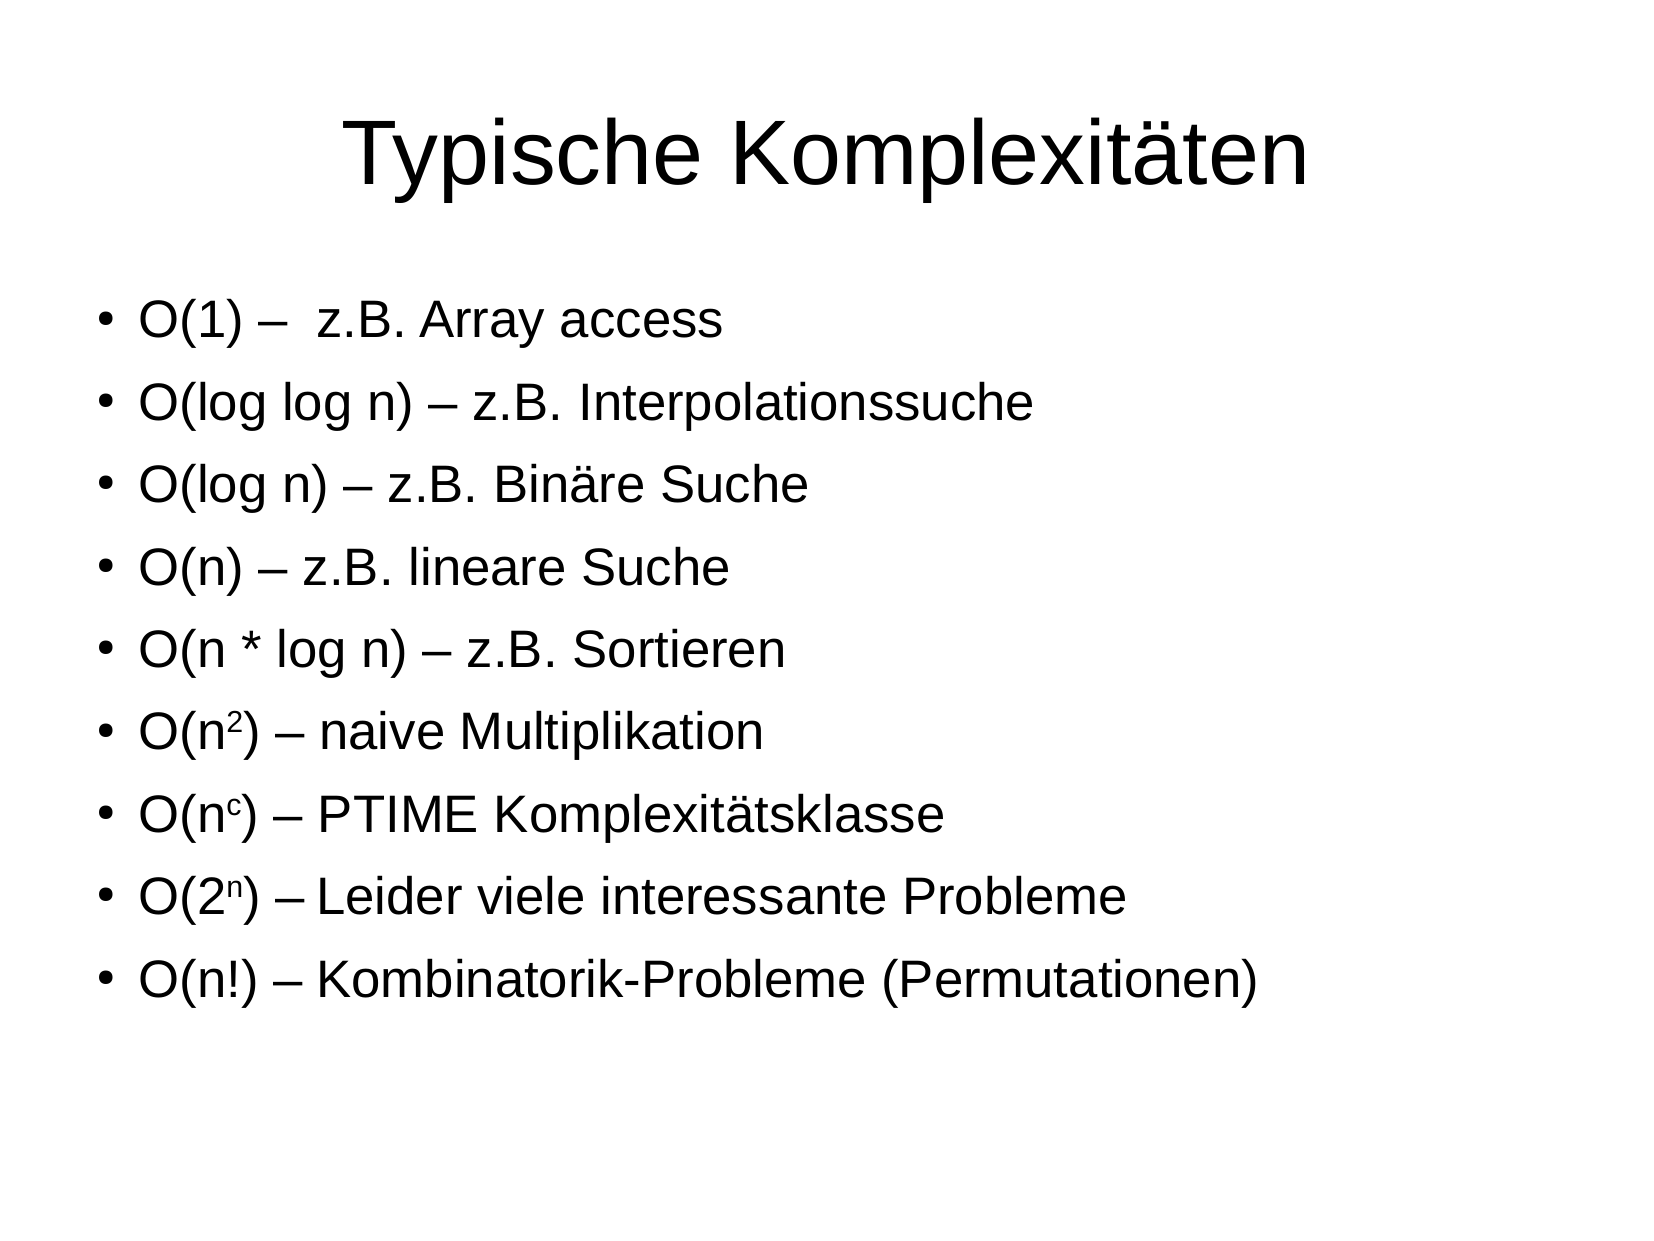

# Typische Komplexitäten
O(1) –	z.B. Array access
O(log log n) – z.B. Interpolationssuche
O(log n) – z.B. Binäre Suche
O(n) – z.B. lineare Suche
O(n * log n) – z.B. Sortieren
O(n2) – naive Multiplikation
O(nc) – PTIME Komplexitätsklasse
O(2n) –	Leider viele interessante Probleme
O(n!) –	Kombinatorik-Probleme (Permutationen)